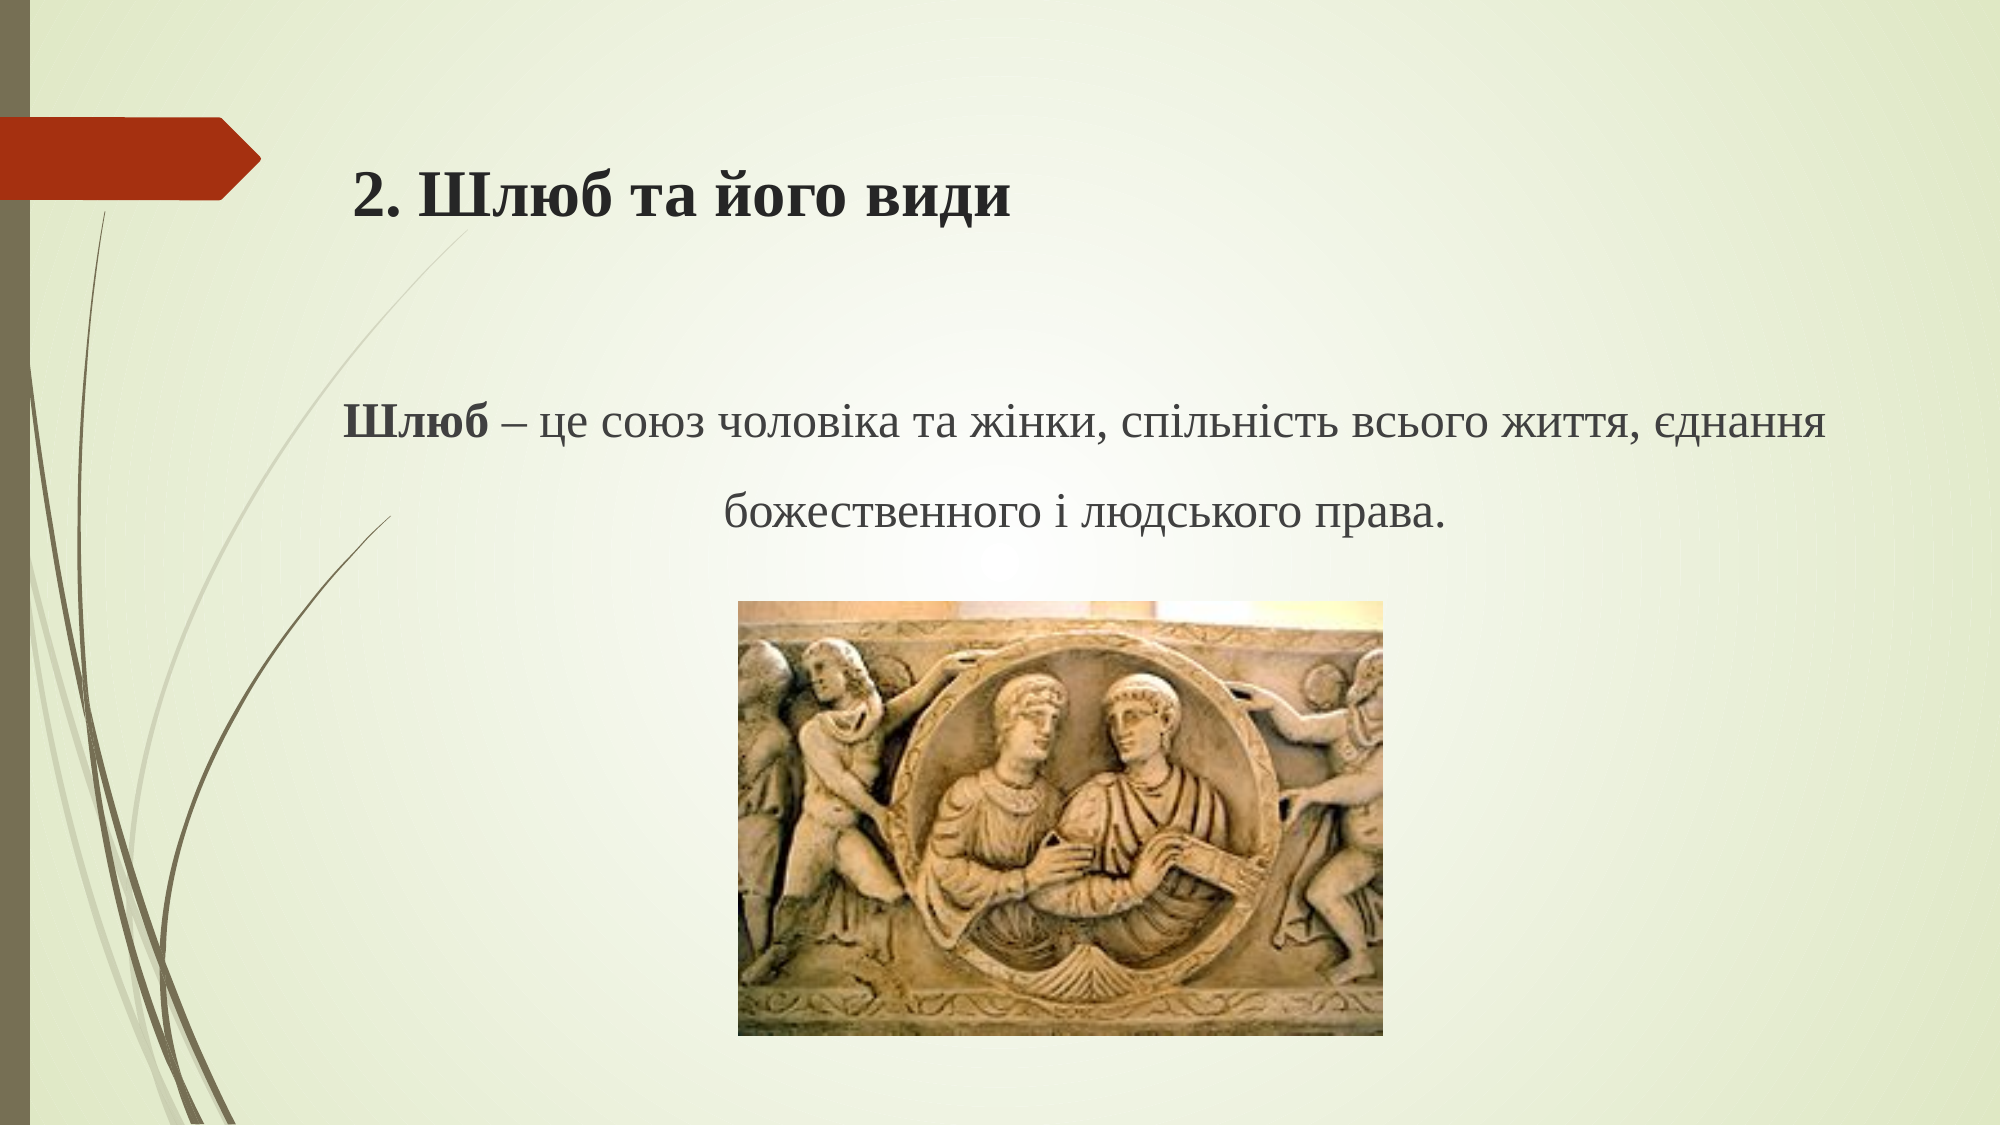

# 2. Шлюб та його види
Шлюб – це союз чоловіка та жінки, спільність всього життя, єднання божественного і людського права.